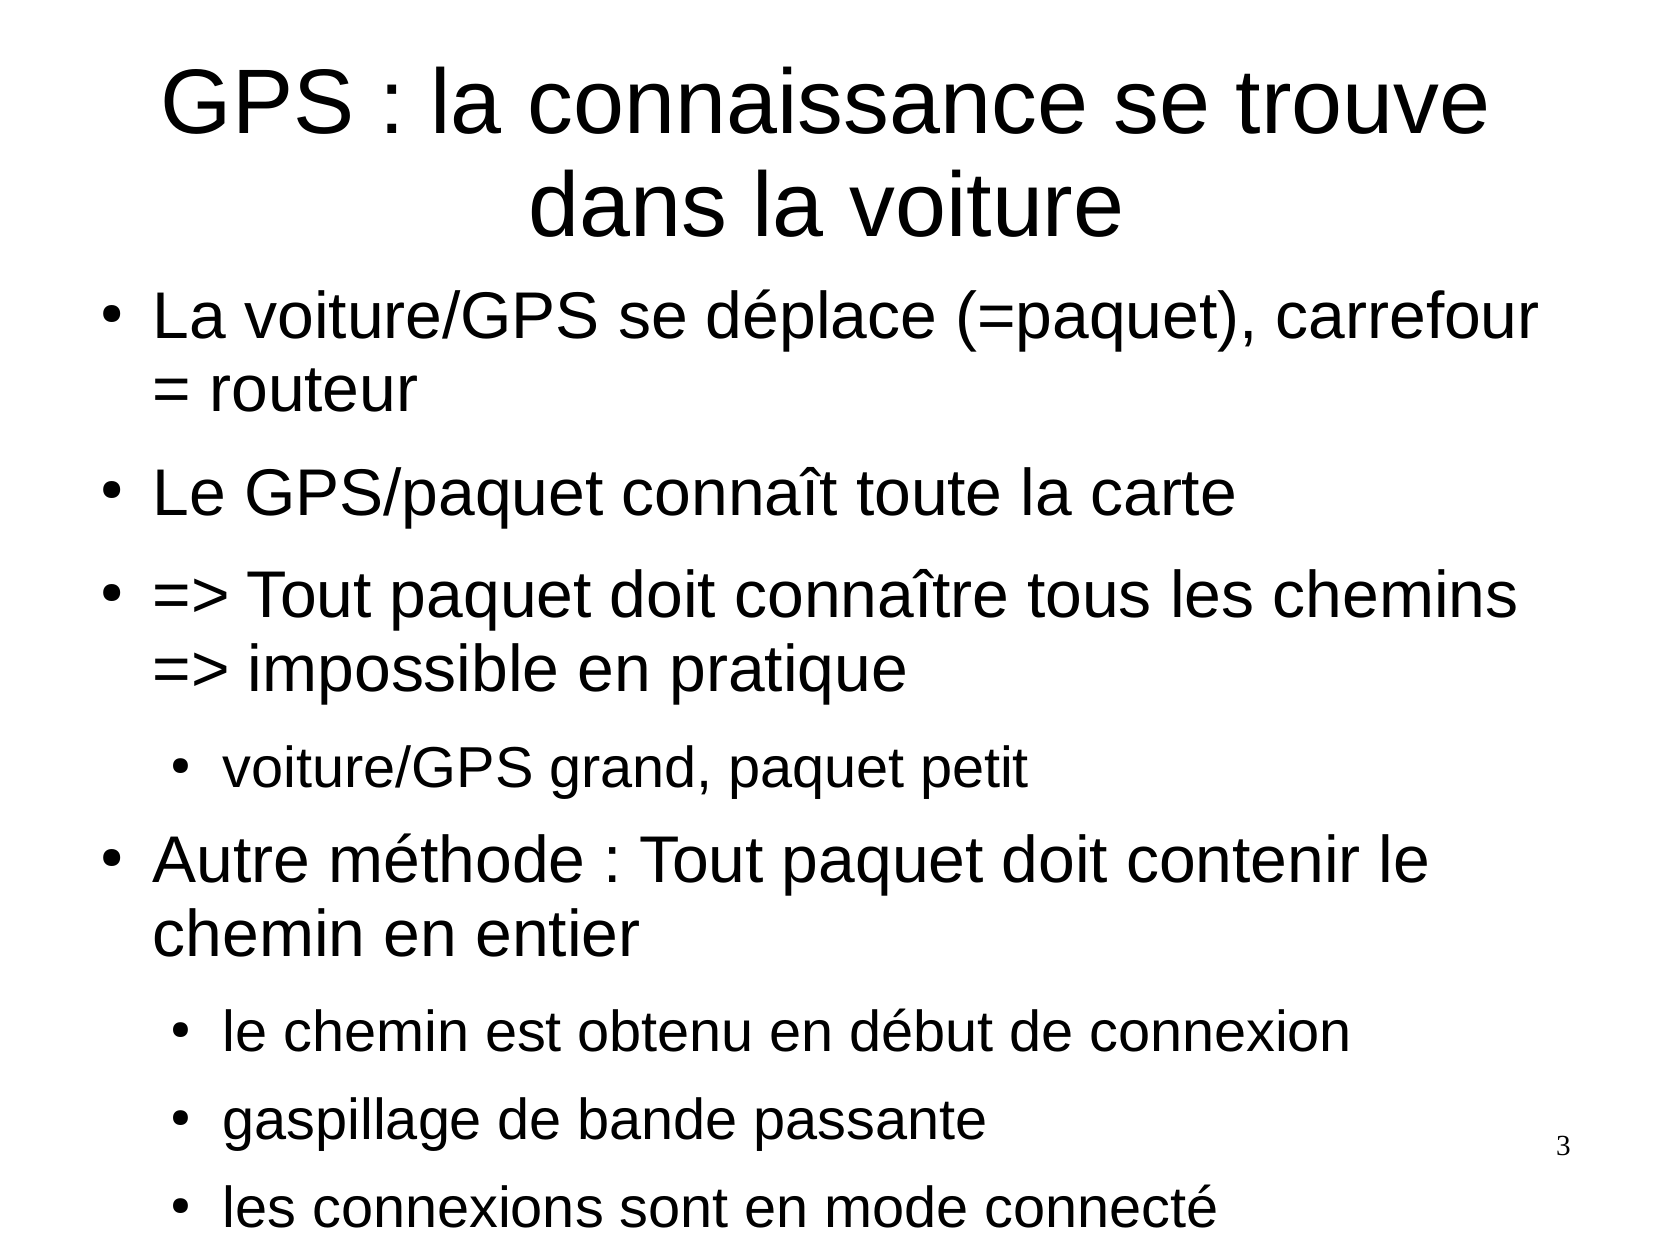

# GPS : la connaissance se trouve dans la voiture
La voiture/GPS se déplace (=paquet), carrefour = routeur
Le GPS/paquet connaît toute la carte
=> Tout paquet doit connaître tous les chemins => impossible en pratique
voiture/GPS grand, paquet petit
Autre méthode : Tout paquet doit contenir le chemin en entier
le chemin est obtenu en début de connexion
gaspillage de bande passante
les connexions sont en mode connecté
3